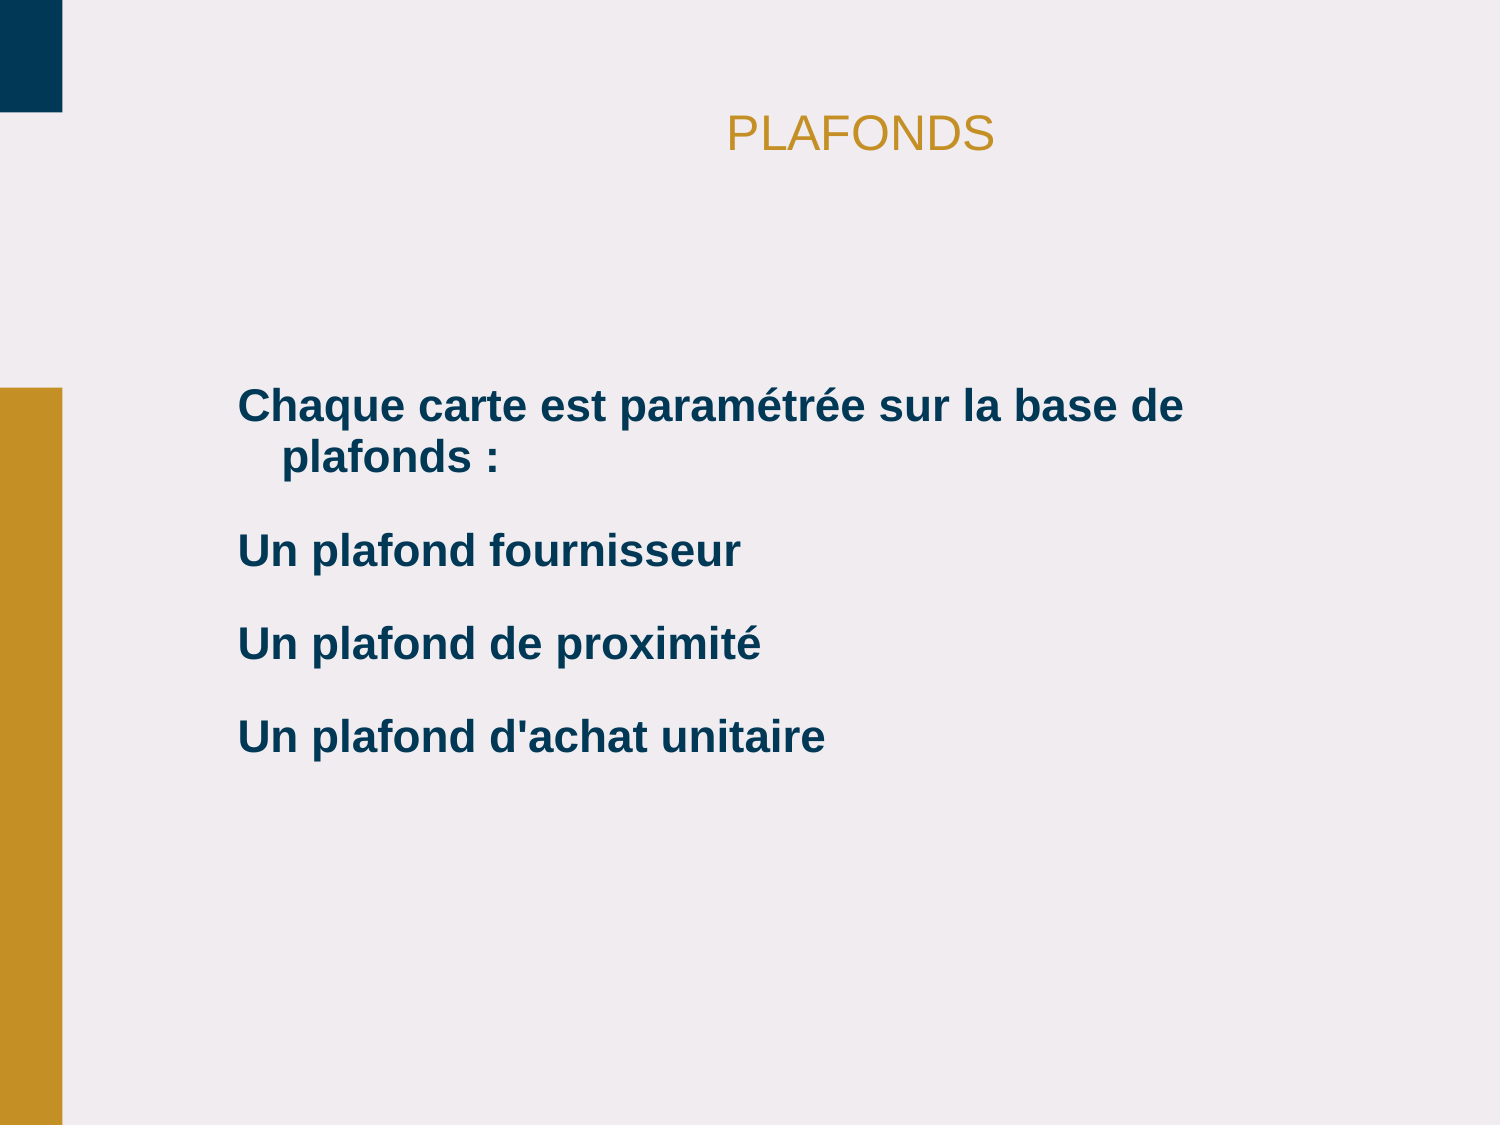

# PLAFONDS
Chaque carte est paramétrée sur la base de plafonds :
Un plafond fournisseur
Un plafond de proximité
Un plafond d'achat unitaire